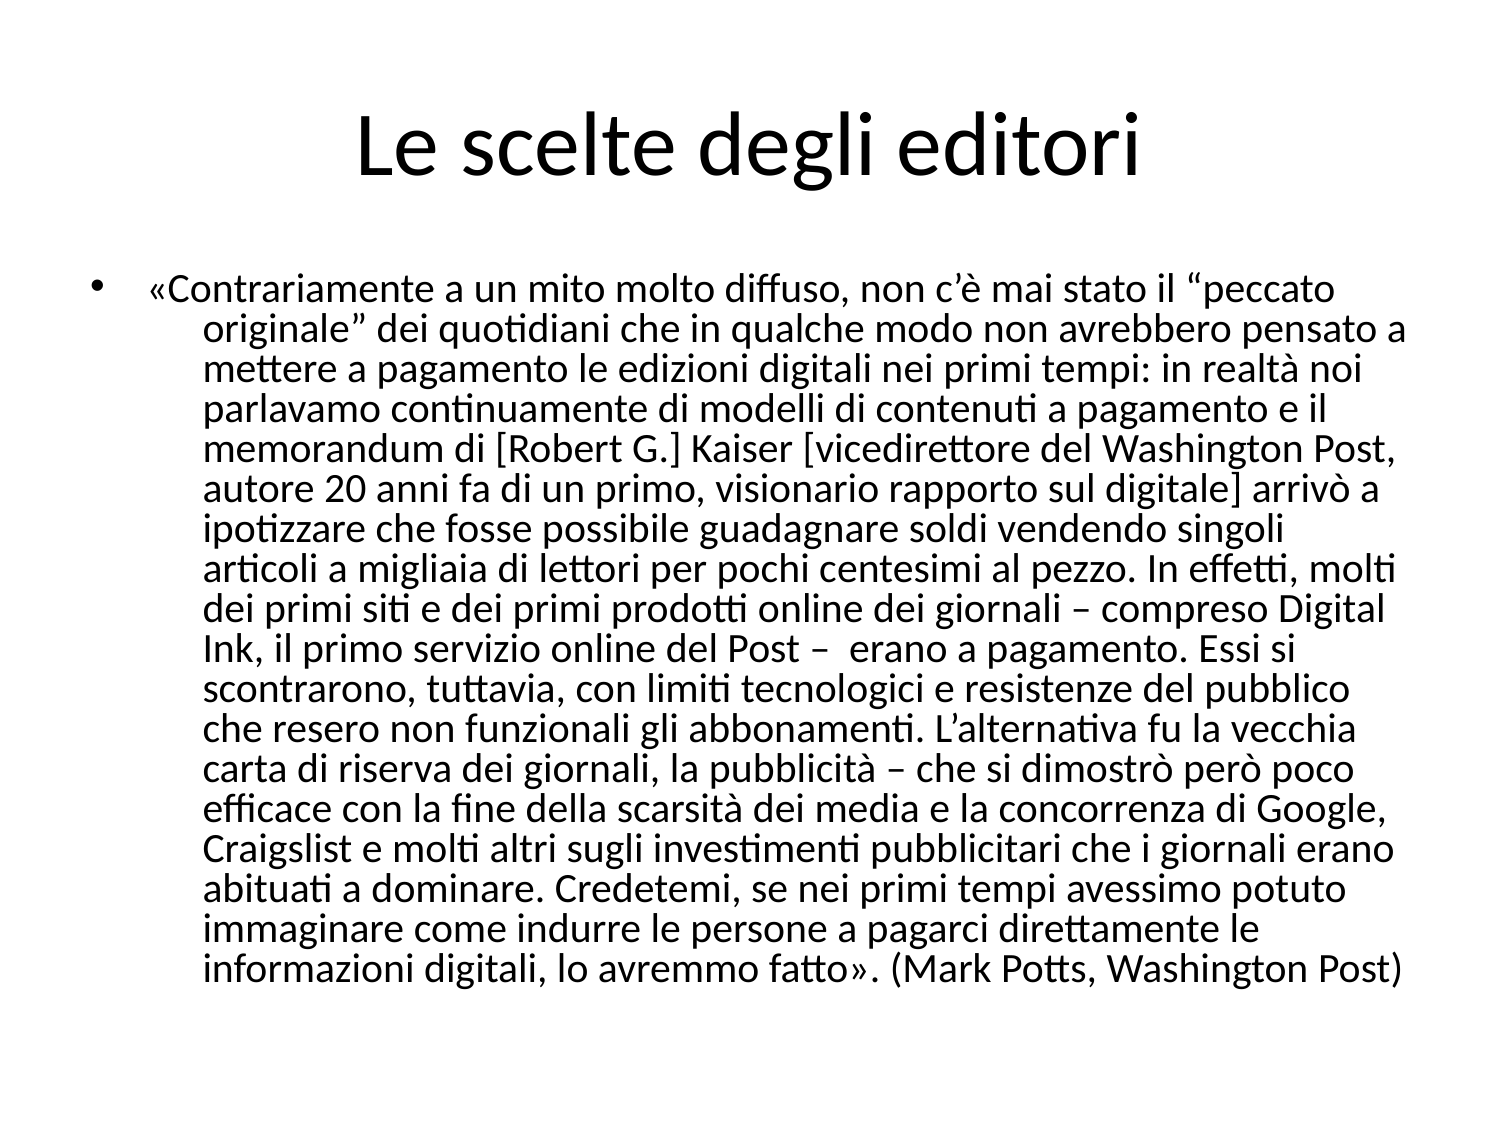

# Le scelte degli editori
«Contrariamente a un mito molto diffuso, non c’è mai stato il “peccato originale” dei quotidiani che in qualche modo non avrebbero pensato a mettere a pagamento le edizioni digitali nei primi tempi: in realtà noi parlavamo continuamente di modelli di contenuti a pagamento e il memorandum di [Robert G.] Kaiser [vicedirettore del Washington Post, autore 20 anni fa di un primo, visionario rapporto sul digitale] arrivò a ipotizzare che fosse possibile guadagnare soldi vendendo singoli articoli a migliaia di lettori per pochi centesimi al pezzo. In effetti, molti dei primi siti e dei primi prodotti online dei giornali – compreso Digital Ink, il primo servizio online del Post – erano a pagamento. Essi si scontrarono, tuttavia, con limiti tecnologici e resistenze del pubblico che resero non funzionali gli abbonamenti. L’alternativa fu la vecchia carta di riserva dei giornali, la pubblicità – che si dimostrò però poco efficace con la fine della scarsità dei media e la concorrenza di Google, Craigslist e molti altri sugli investimenti pubblicitari che i giornali erano abituati a dominare. Credetemi, se nei primi tempi avessimo potuto immaginare come indurre le persone a pagarci direttamente le informazioni digitali, lo avremmo fatto». (Mark Potts, Washington Post)